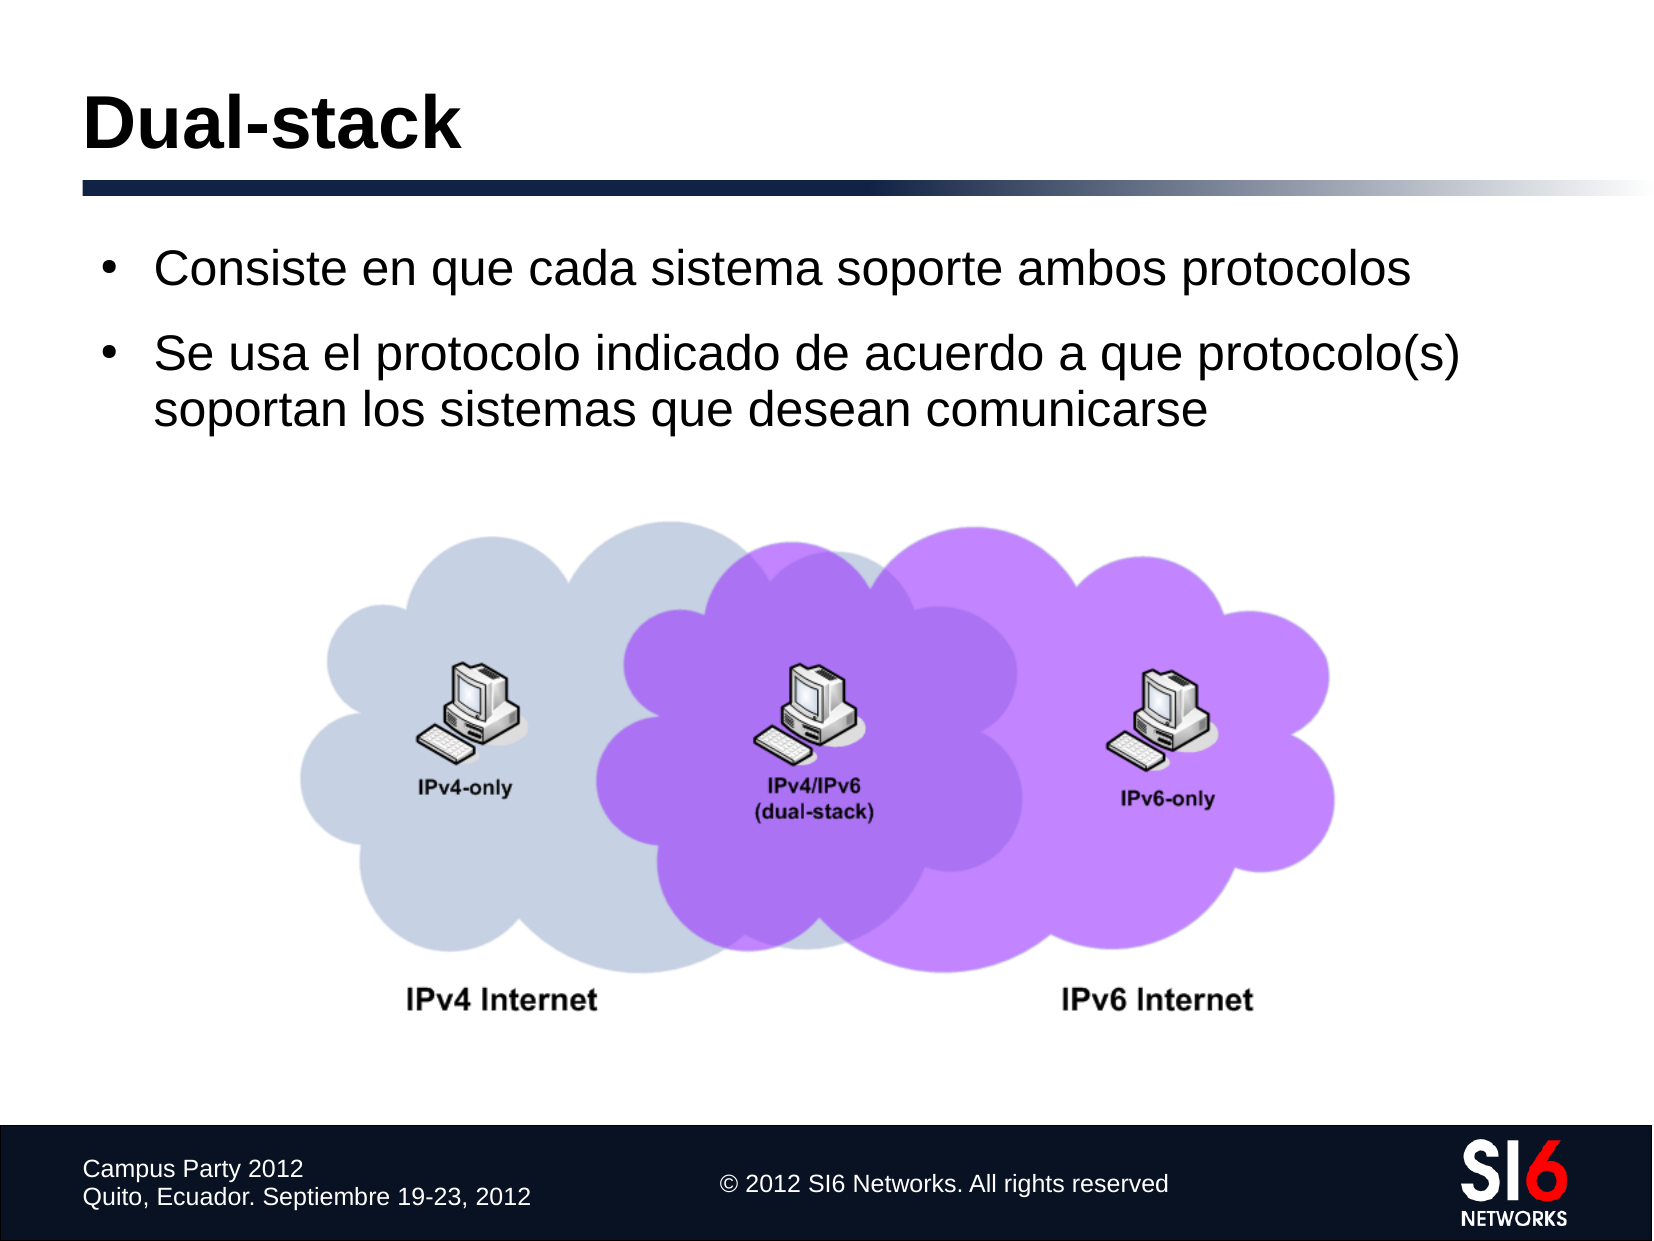

# Dual-stack
Consiste en que cada sistema soporte ambos protocolos
Se usa el protocolo indicado de acuerdo a que protocolo(s) soportan los sistemas que desean comunicarse
Congreso de Seguridad en Computo 2011